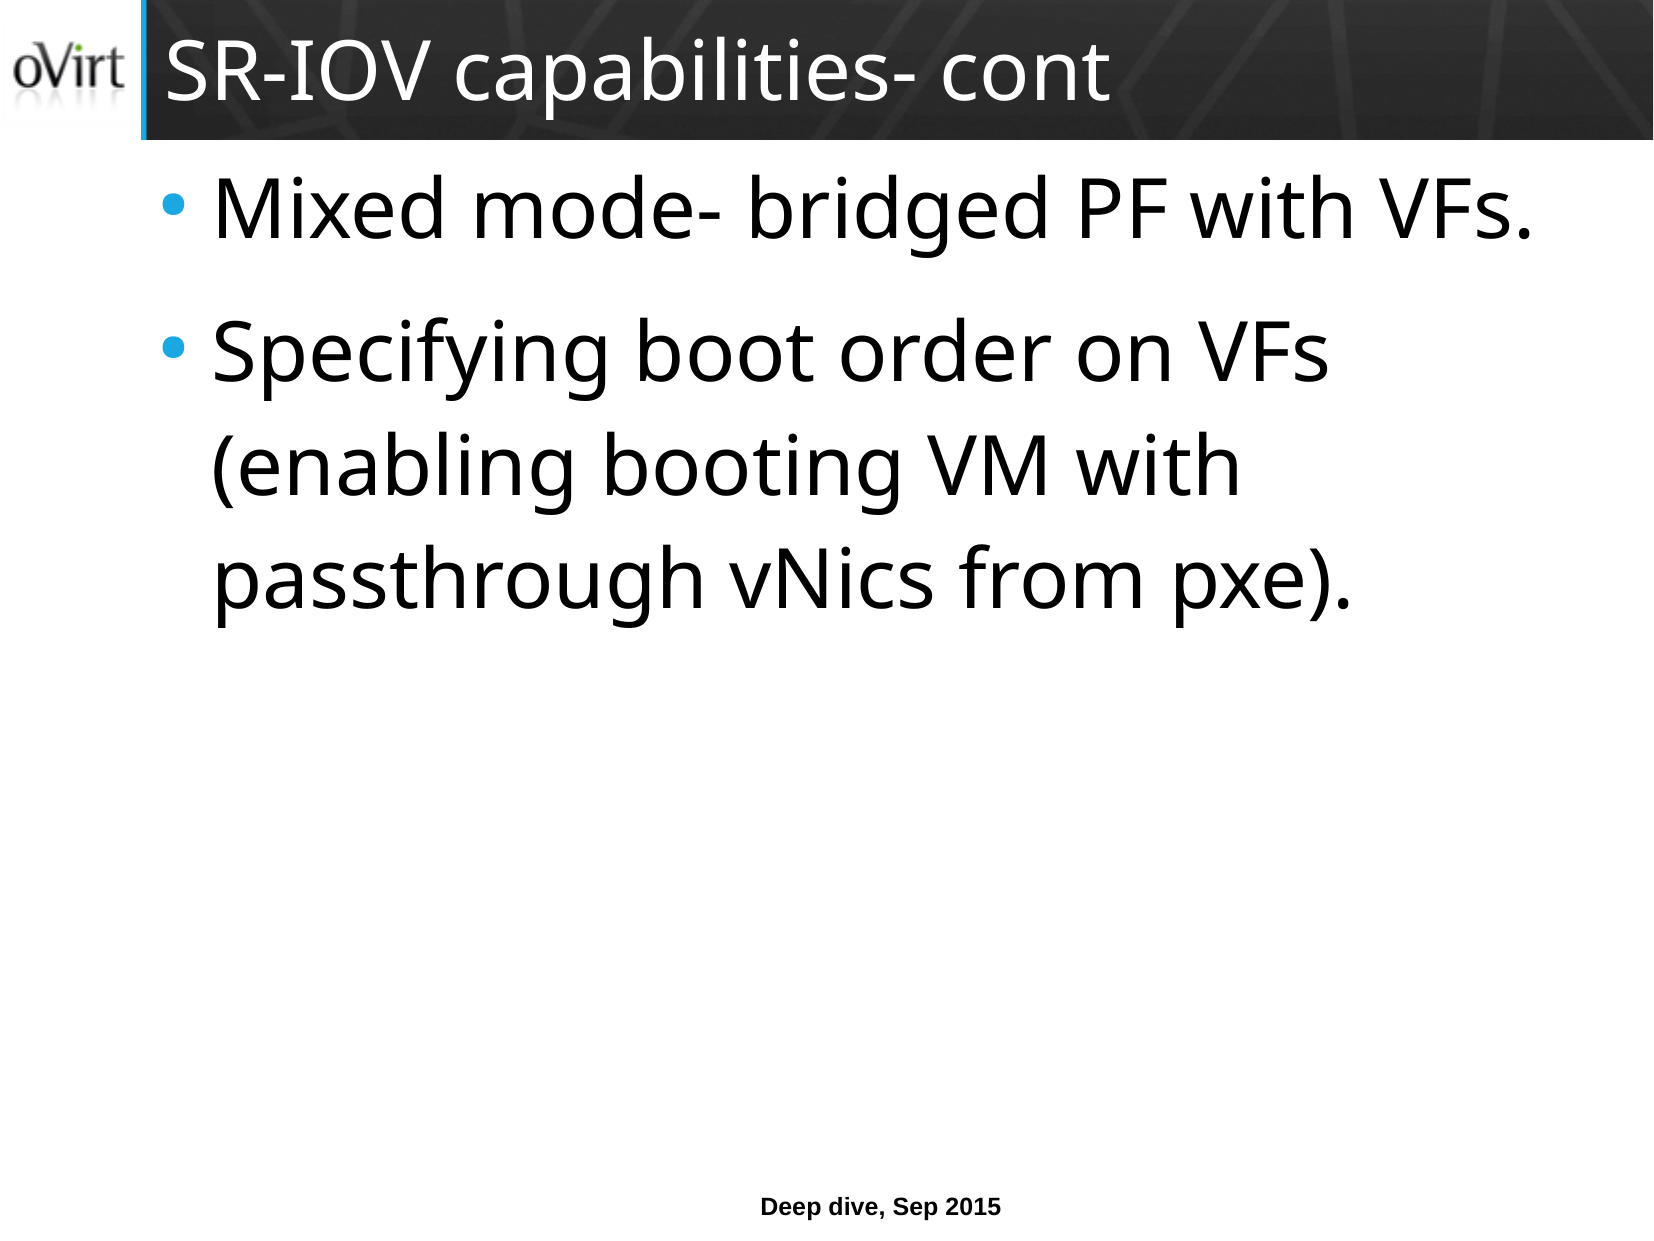

# SR-IOV capabilities- cont
Mixed mode- bridged PF with VFs.
Specifying boot order on VFs (enabling booting VM with passthrough vNics from pxe).